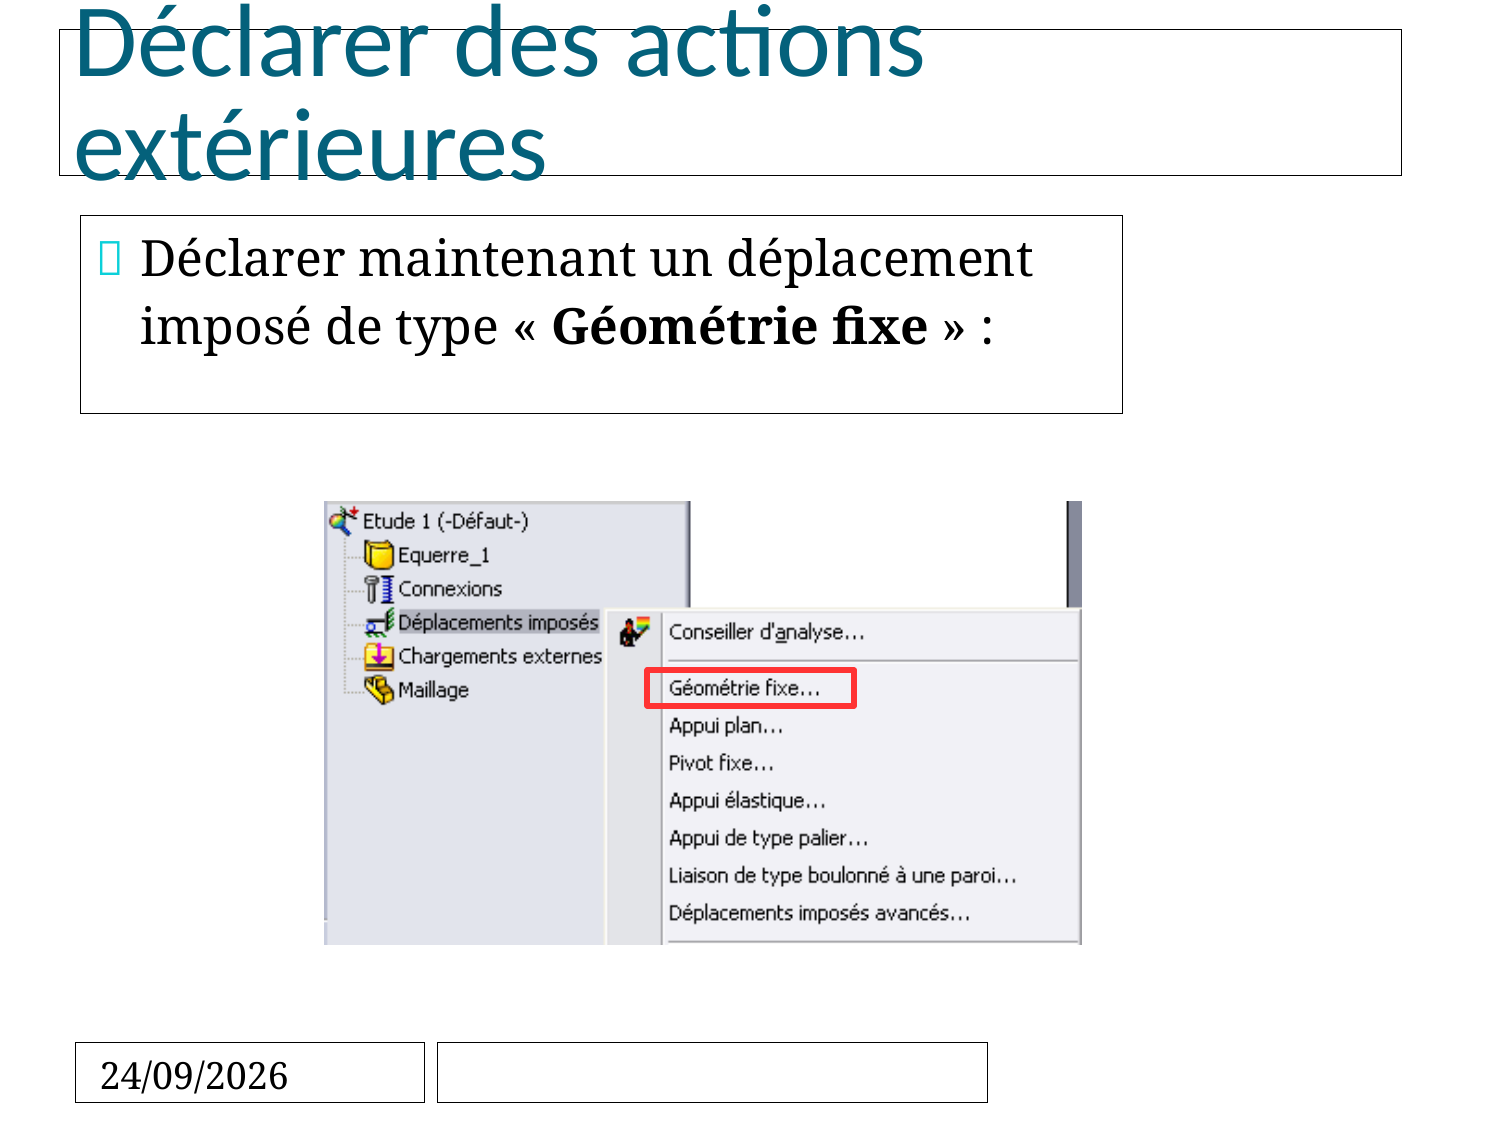

# Déclarer des actions extérieures
Déclarer maintenant un déplacement imposé de type « Géométrie fixe » :